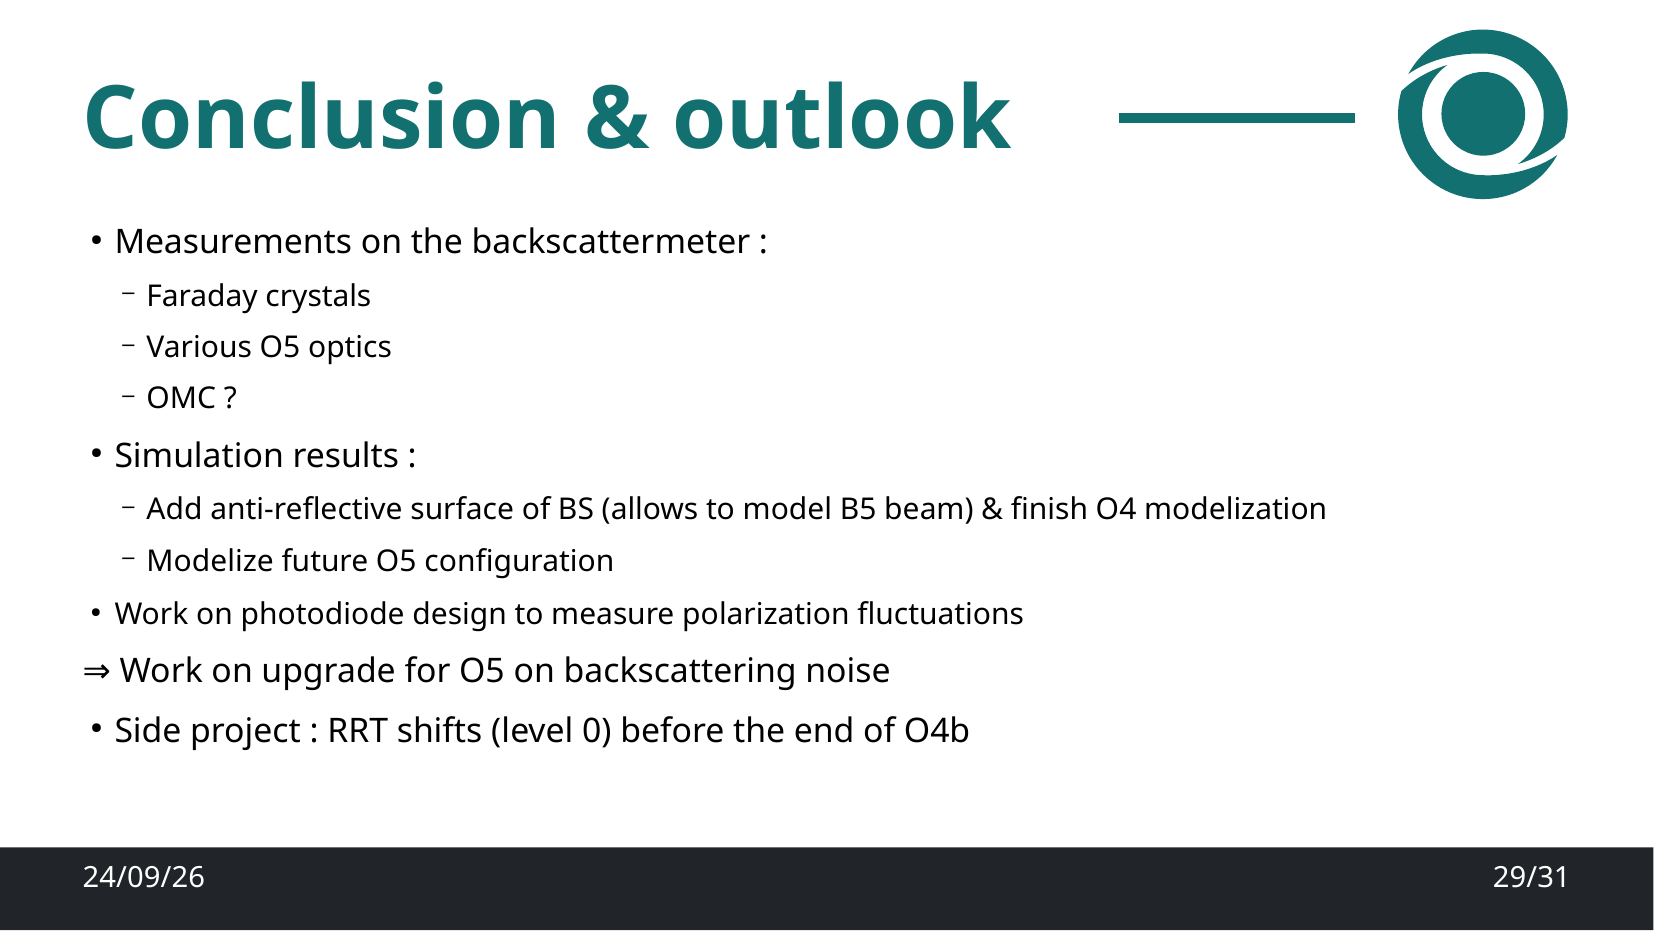

# Conclusion & outlook
Measurements on the backscattermeter :
Faraday crystals
Various O5 optics
OMC ?
Simulation results :
Add anti-reflective surface of BS (allows to model B5 beam) & finish O4 modelization
Modelize future O5 configuration
Work on photodiode design to measure polarization fluctuations
⇒ Work on upgrade for O5 on backscattering noise
Side project : RRT shifts (level 0) before the end of O4b
29